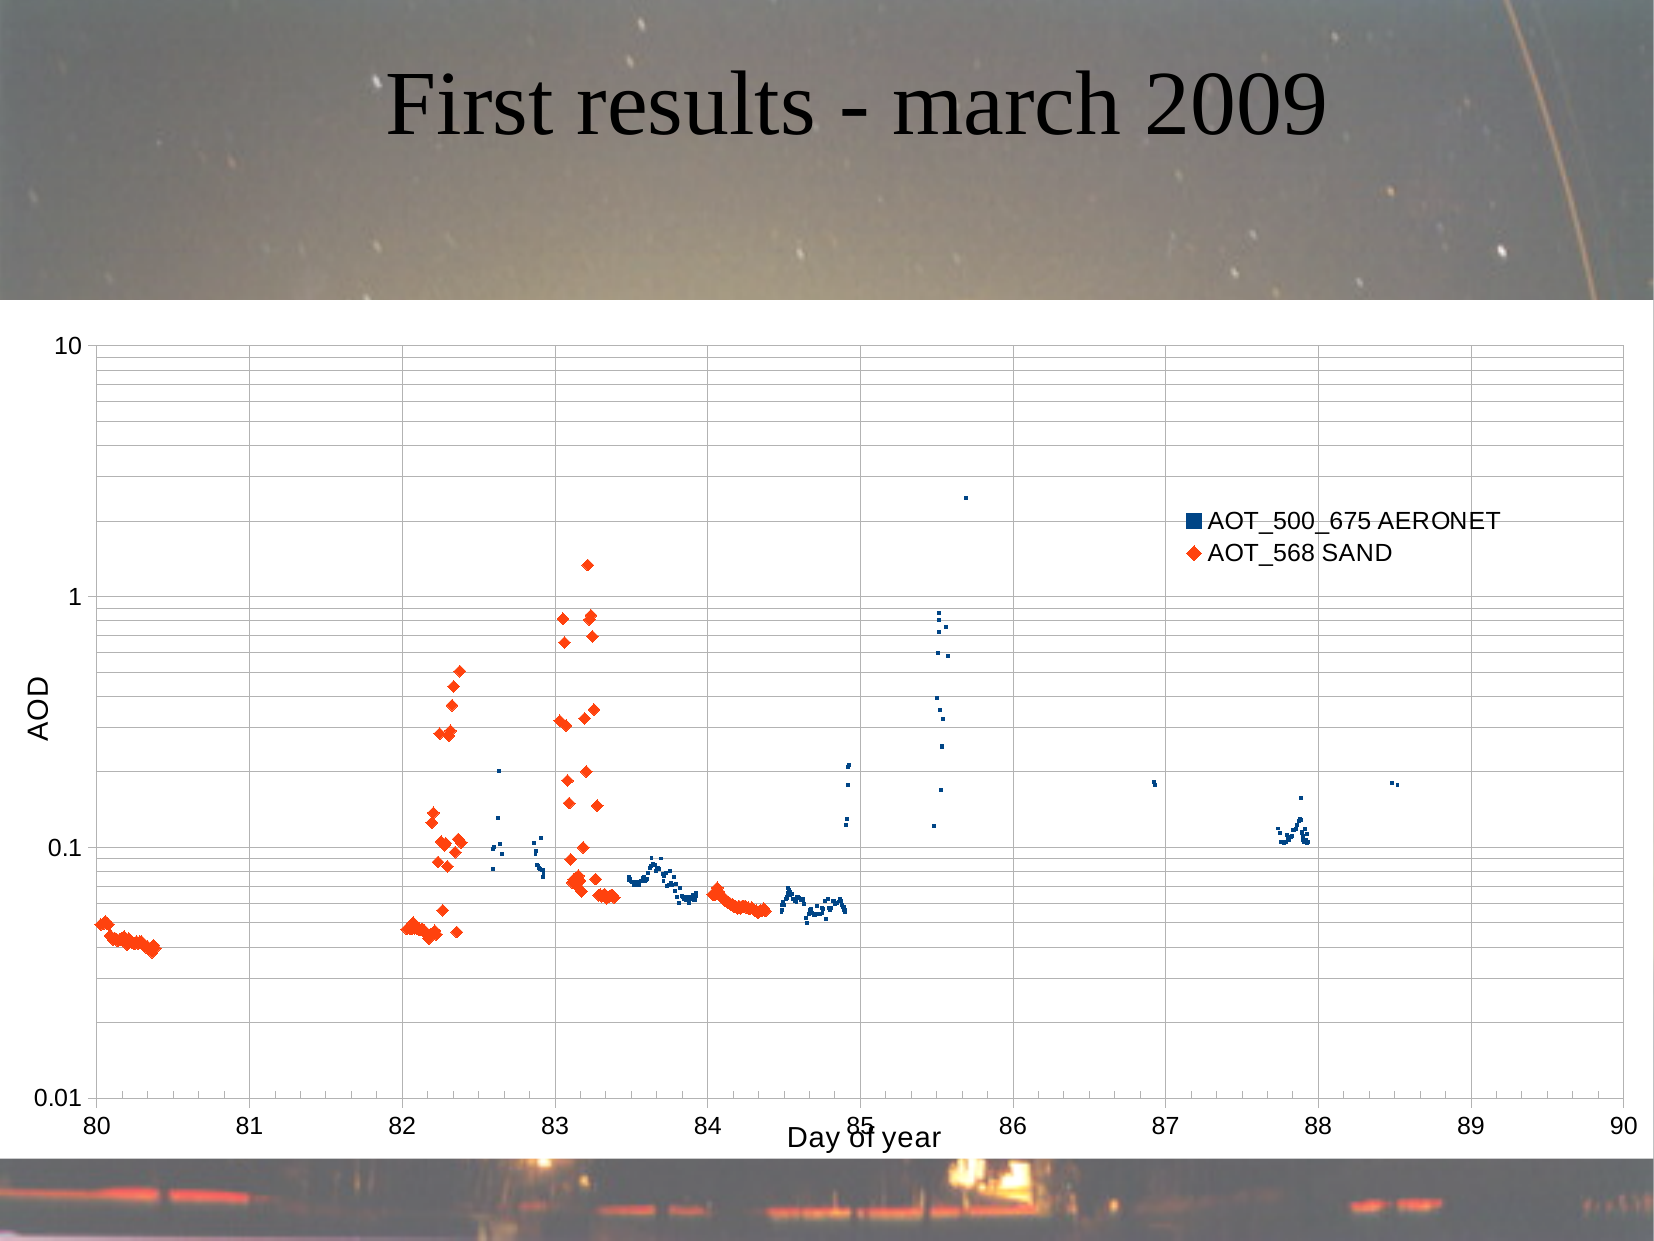

First results - march 2009
### Chart
| Category | AOT_500_675 AERONET | AOT_568 SAND |
|---|---|---|